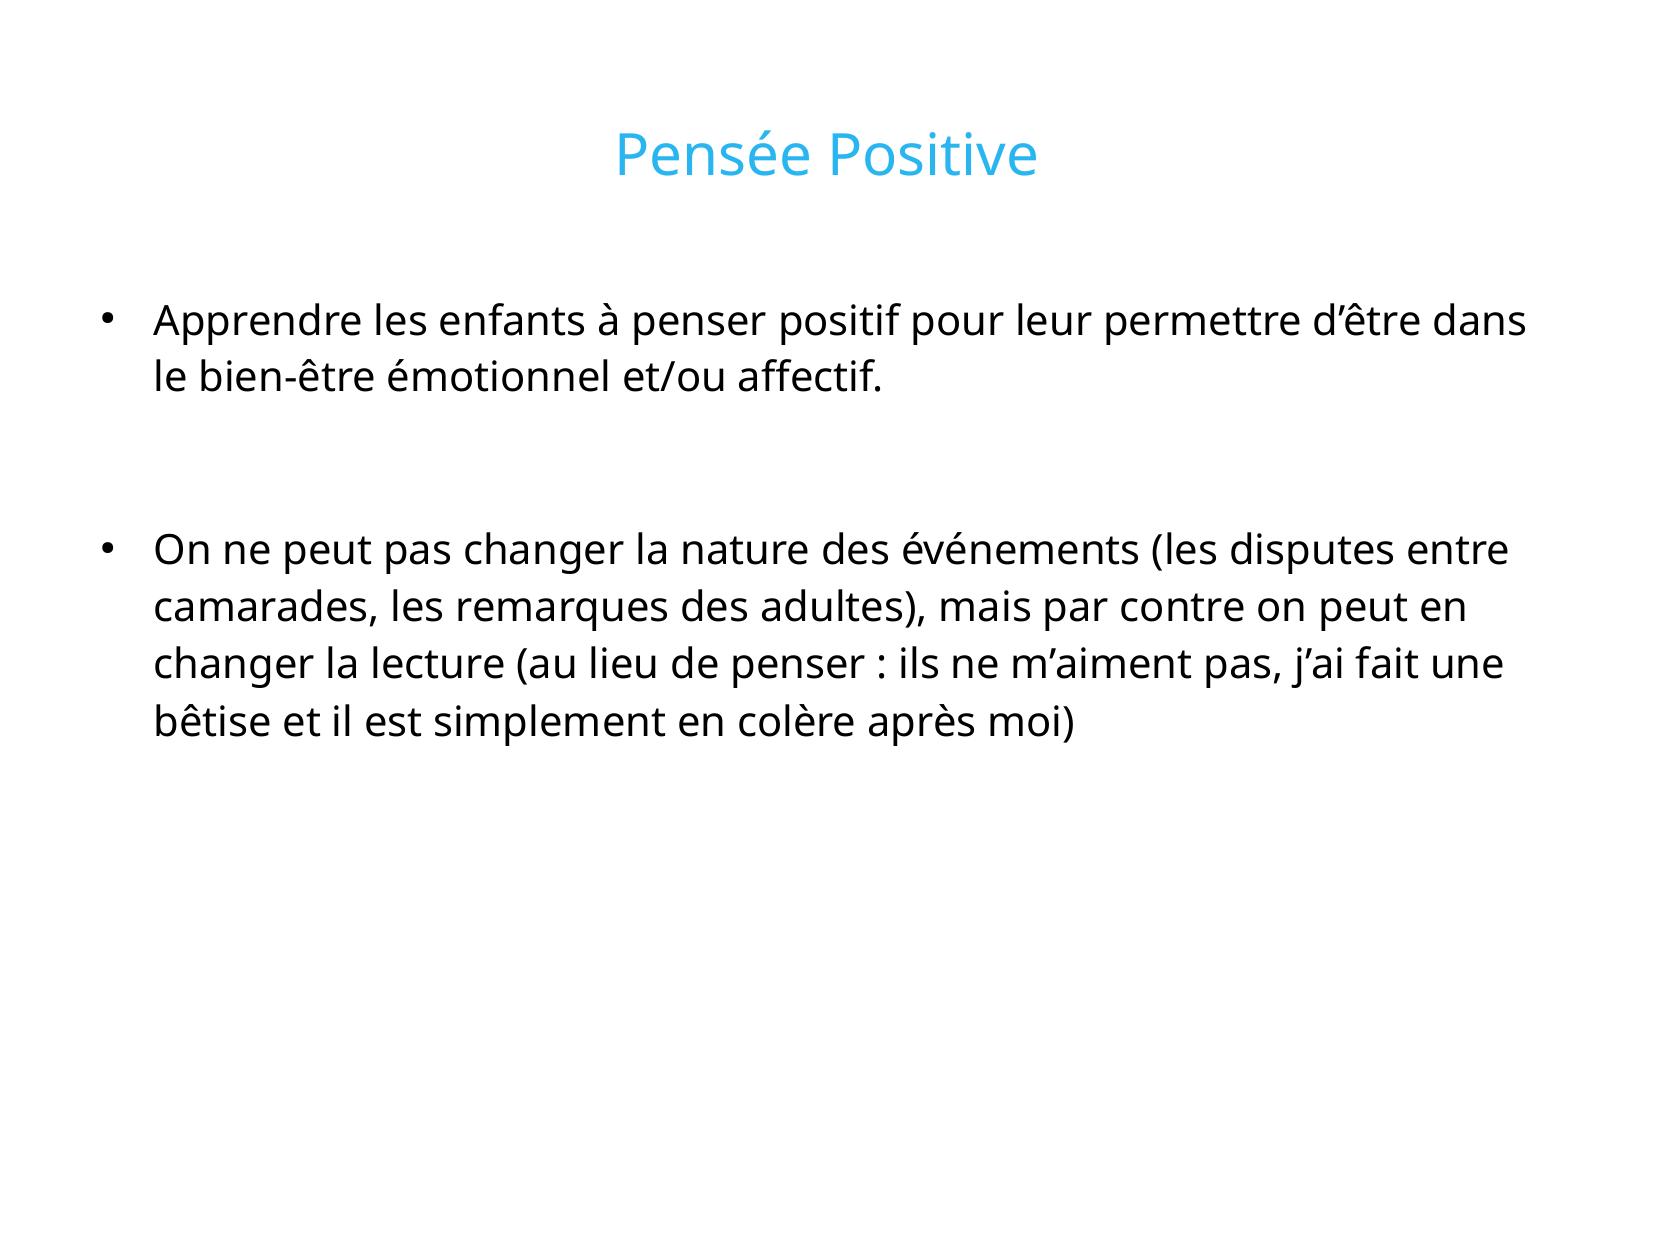

# Pensée Positive
Apprendre les enfants à penser positif pour leur permettre d’être dans le bien-être émotionnel et/ou affectif.
On ne peut pas changer la nature des événements (les disputes entre camarades, les remarques des adultes), mais par contre on peut en changer la lecture (au lieu de penser : ils ne m’aiment pas, j’ai fait une bêtise et il est simplement en colère après moi)